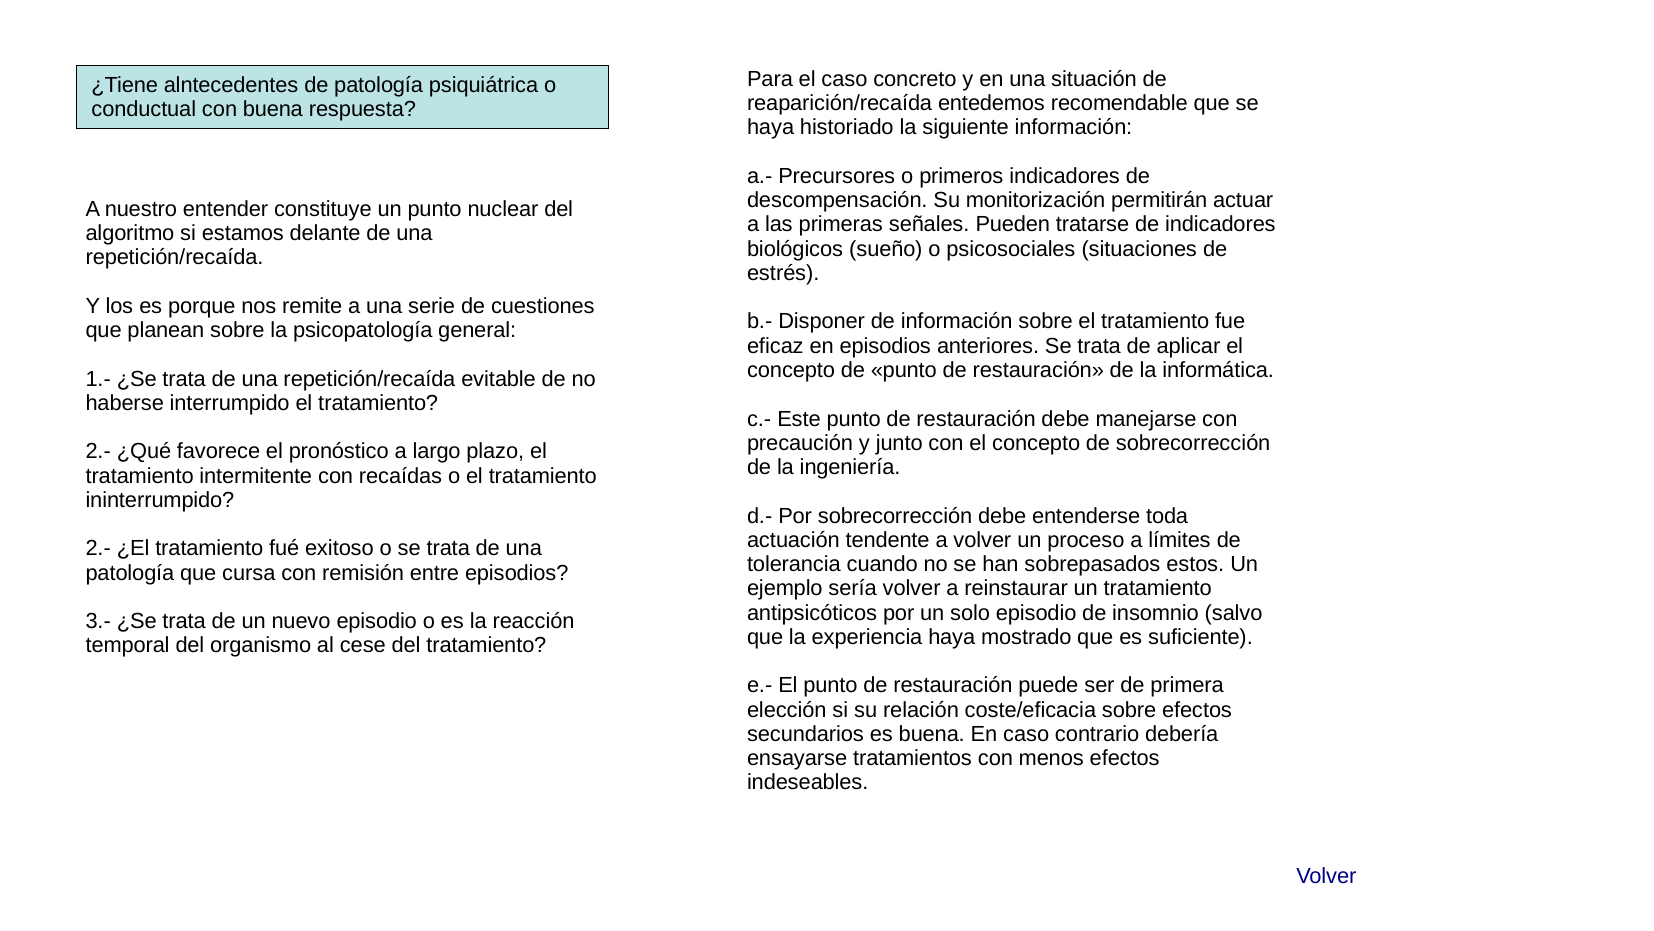

Para el caso concreto y en una situación de reaparición/recaída entedemos recomendable que se haya historiado la siguiente información:
a.- Precursores o primeros indicadores de descompensación. Su monitorización permitirán actuar a las primeras señales. Pueden tratarse de indicadores biológicos (sueño) o psicosociales (situaciones de estrés).
b.- Disponer de información sobre el tratamiento fue eficaz en episodios anteriores. Se trata de aplicar el concepto de «punto de restauración» de la informática.
c.- Este punto de restauración debe manejarse con precaución y junto con el concepto de sobrecorrección de la ingeniería.
d.- Por sobrecorrección debe entenderse toda actuación tendente a volver un proceso a límites de tolerancia cuando no se han sobrepasados estos. Un ejemplo sería volver a reinstaurar un tratamiento antipsicóticos por un solo episodio de insomnio (salvo que la experiencia haya mostrado que es suficiente).
e.- El punto de restauración puede ser de primera elección si su relación coste/eficacia sobre efectos secundarios es buena. En caso contrario debería ensayarse tratamientos con menos efectos indeseables.
¿Tiene alntecedentes de patología psiquiátrica o conductual con buena respuesta?
A nuestro entender constituye un punto nuclear del algoritmo si estamos delante de una repetición/recaída.
Y los es porque nos remite a una serie de cuestiones que planean sobre la psicopatología general:
1.- ¿Se trata de una repetición/recaída evitable de no haberse interrumpido el tratamiento?
2.- ¿Qué favorece el pronóstico a largo plazo, el tratamiento intermitente con recaídas o el tratamiento ininterrumpido?
2.- ¿El tratamiento fué exitoso o se trata de una patología que cursa con remisión entre episodios?
3.- ¿Se trata de un nuevo episodio o es la reacción temporal del organismo al cese del tratamiento?
Volver